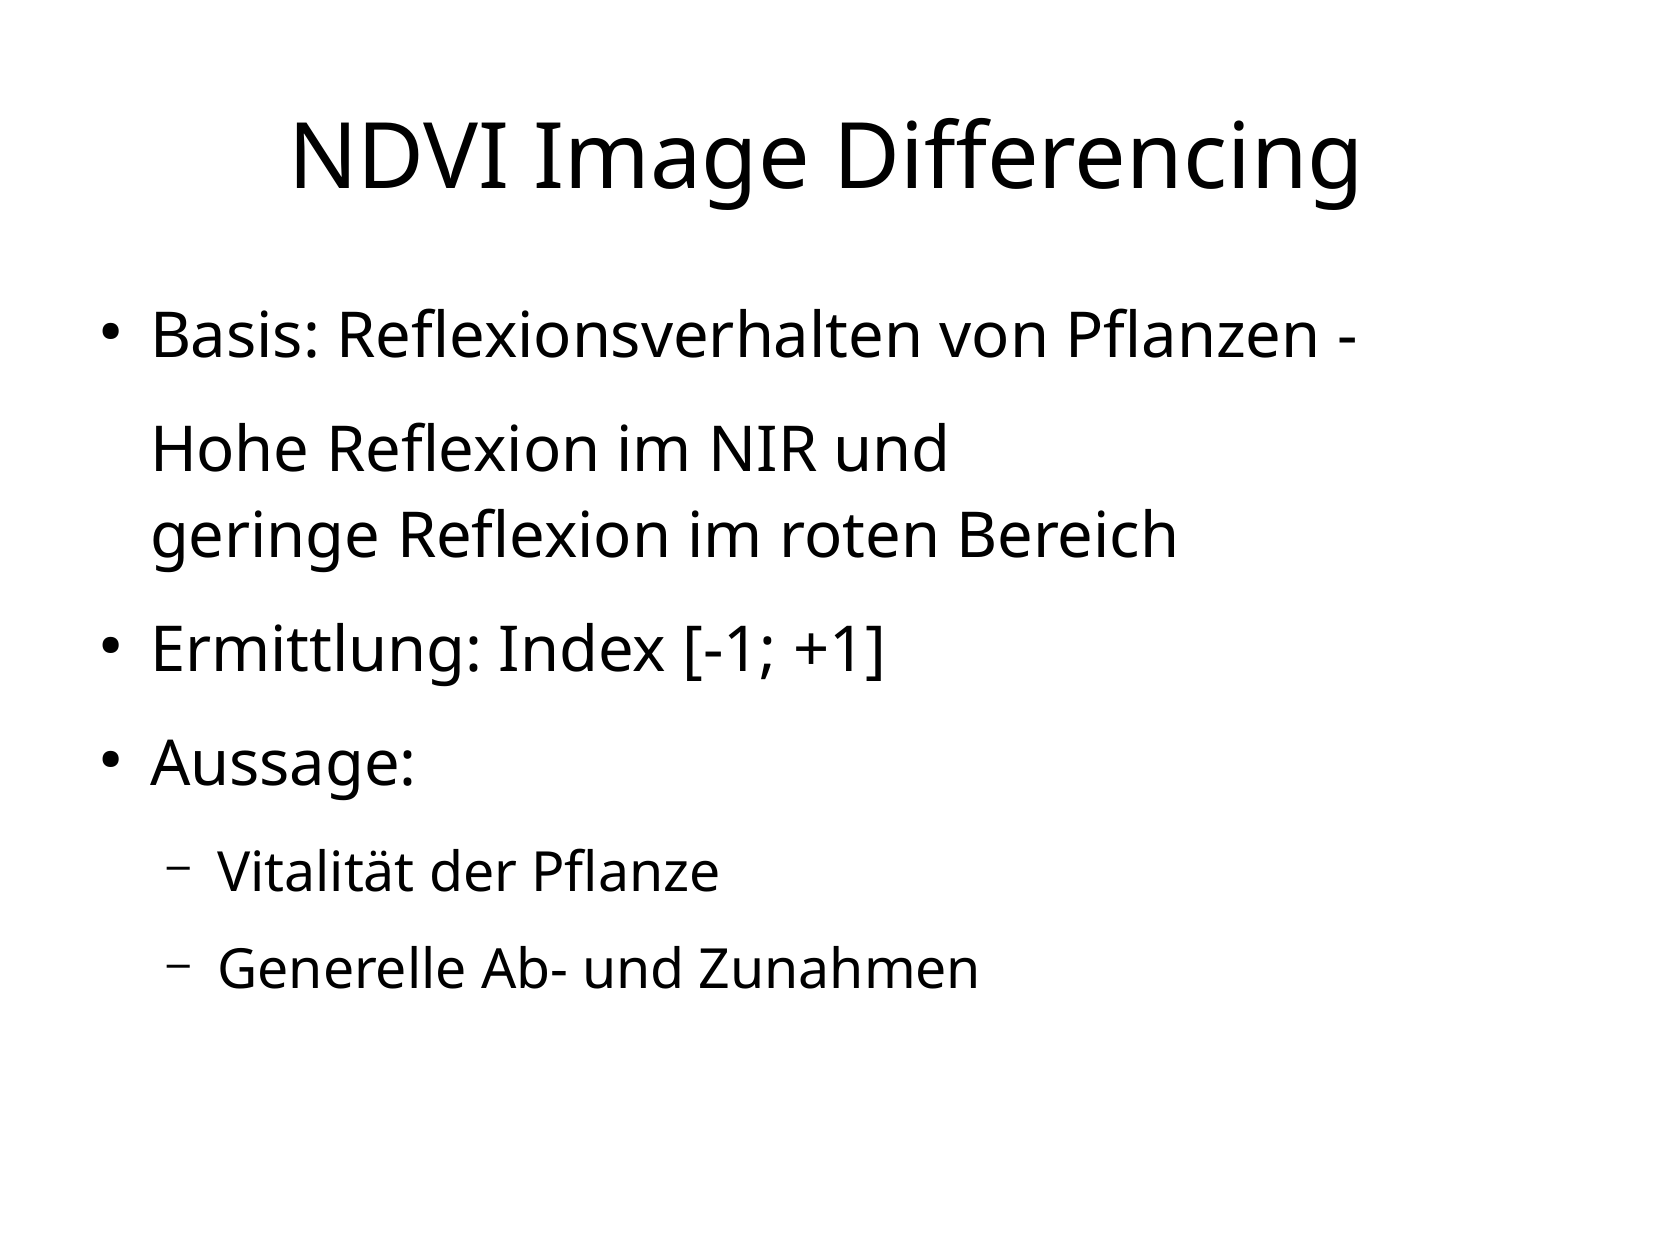

# NDVI Image Differencing
Basis: Reflexionsverhalten von Pflanzen -
Hohe Reflexion im NIR und geringe Reflexion im roten Bereich
Ermittlung: Index [-1; +1]
Aussage:
Vitalität der Pflanze
Generelle Ab- und Zunahmen